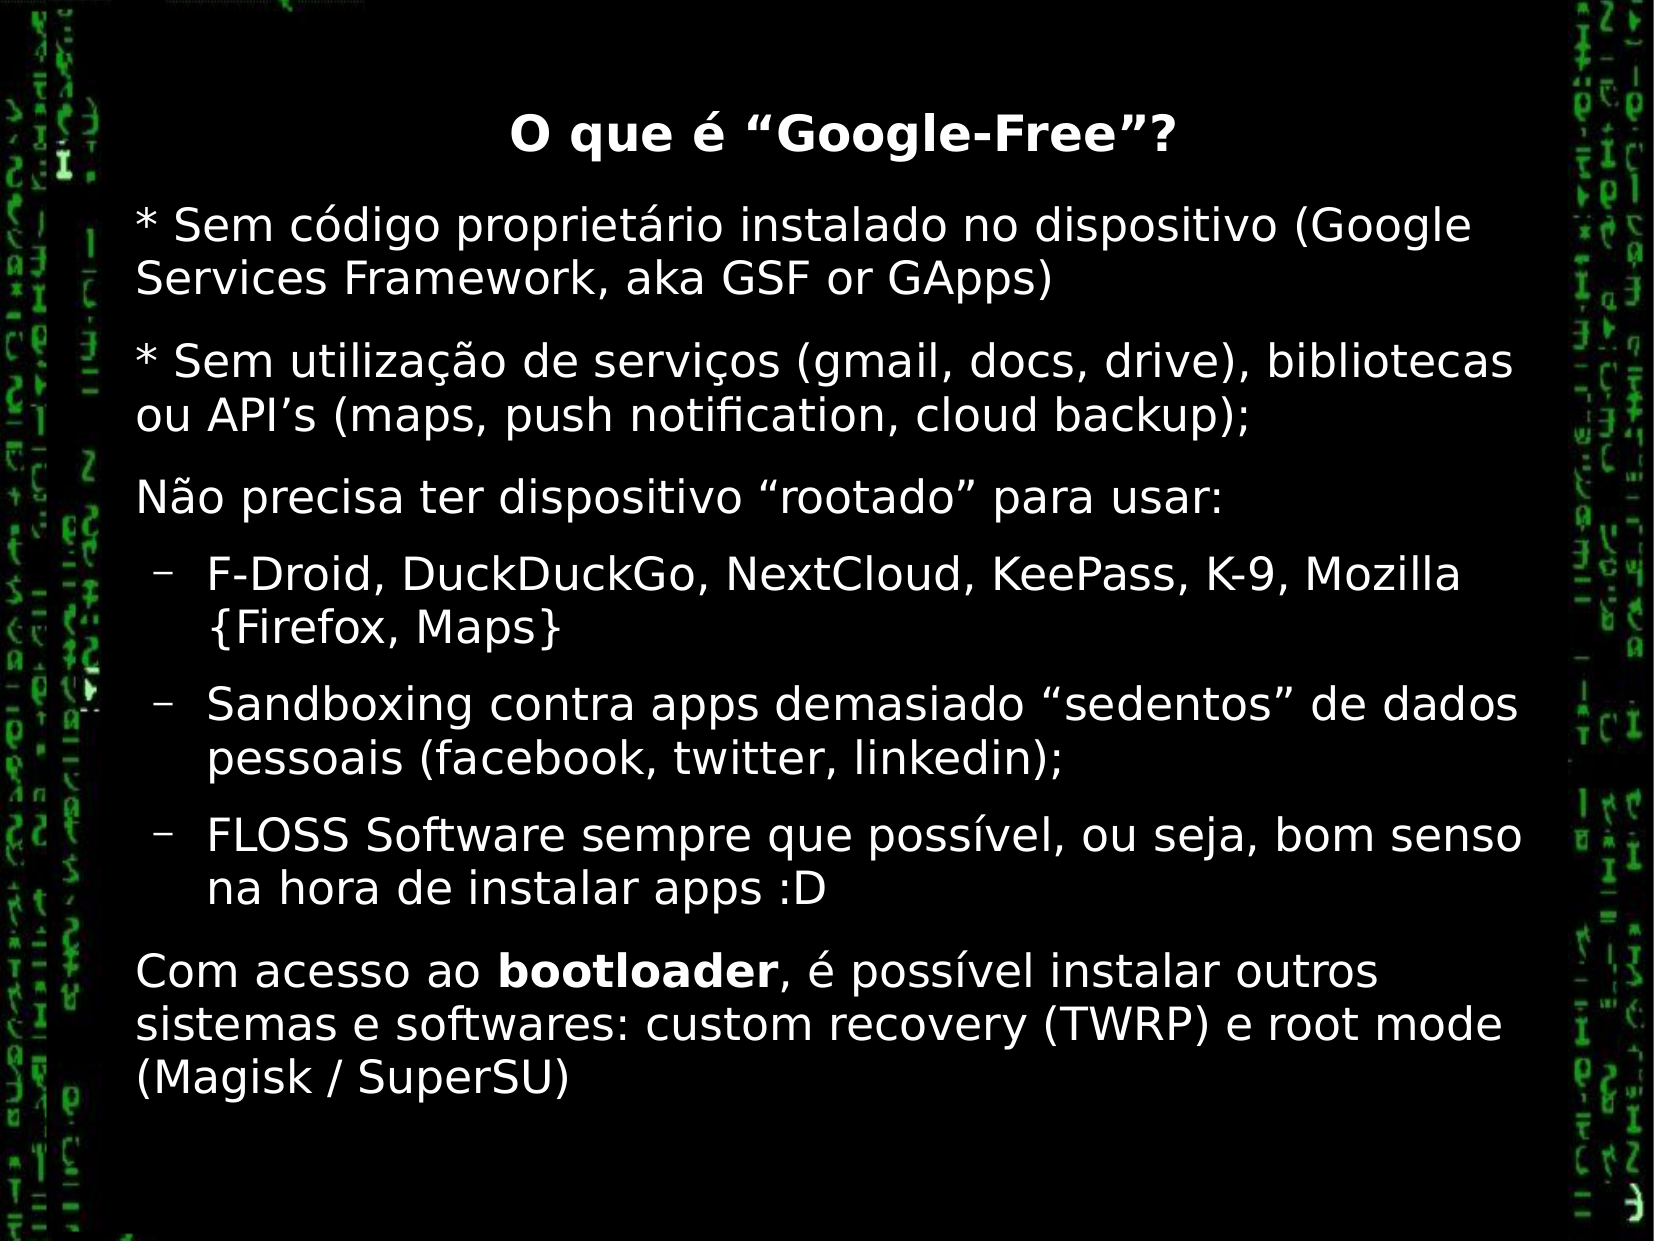

# O que é “Google-Free”?
* Sem código proprietário instalado no dispositivo (Google Services Framework, aka GSF or GApps)
* Sem utilização de serviços (gmail, docs, drive), bibliotecas ou API’s (maps, push notification, cloud backup);
Não precisa ter dispositivo “rootado” para usar:
F-Droid, DuckDuckGo, NextCloud, KeePass, K-9, Mozilla {Firefox, Maps}
Sandboxing contra apps demasiado “sedentos” de dados pessoais (facebook, twitter, linkedin);
FLOSS Software sempre que possível, ou seja, bom senso na hora de instalar apps :D
Com acesso ao bootloader, é possível instalar outros sistemas e softwares: custom recovery (TWRP) e root mode (Magisk / SuperSU)